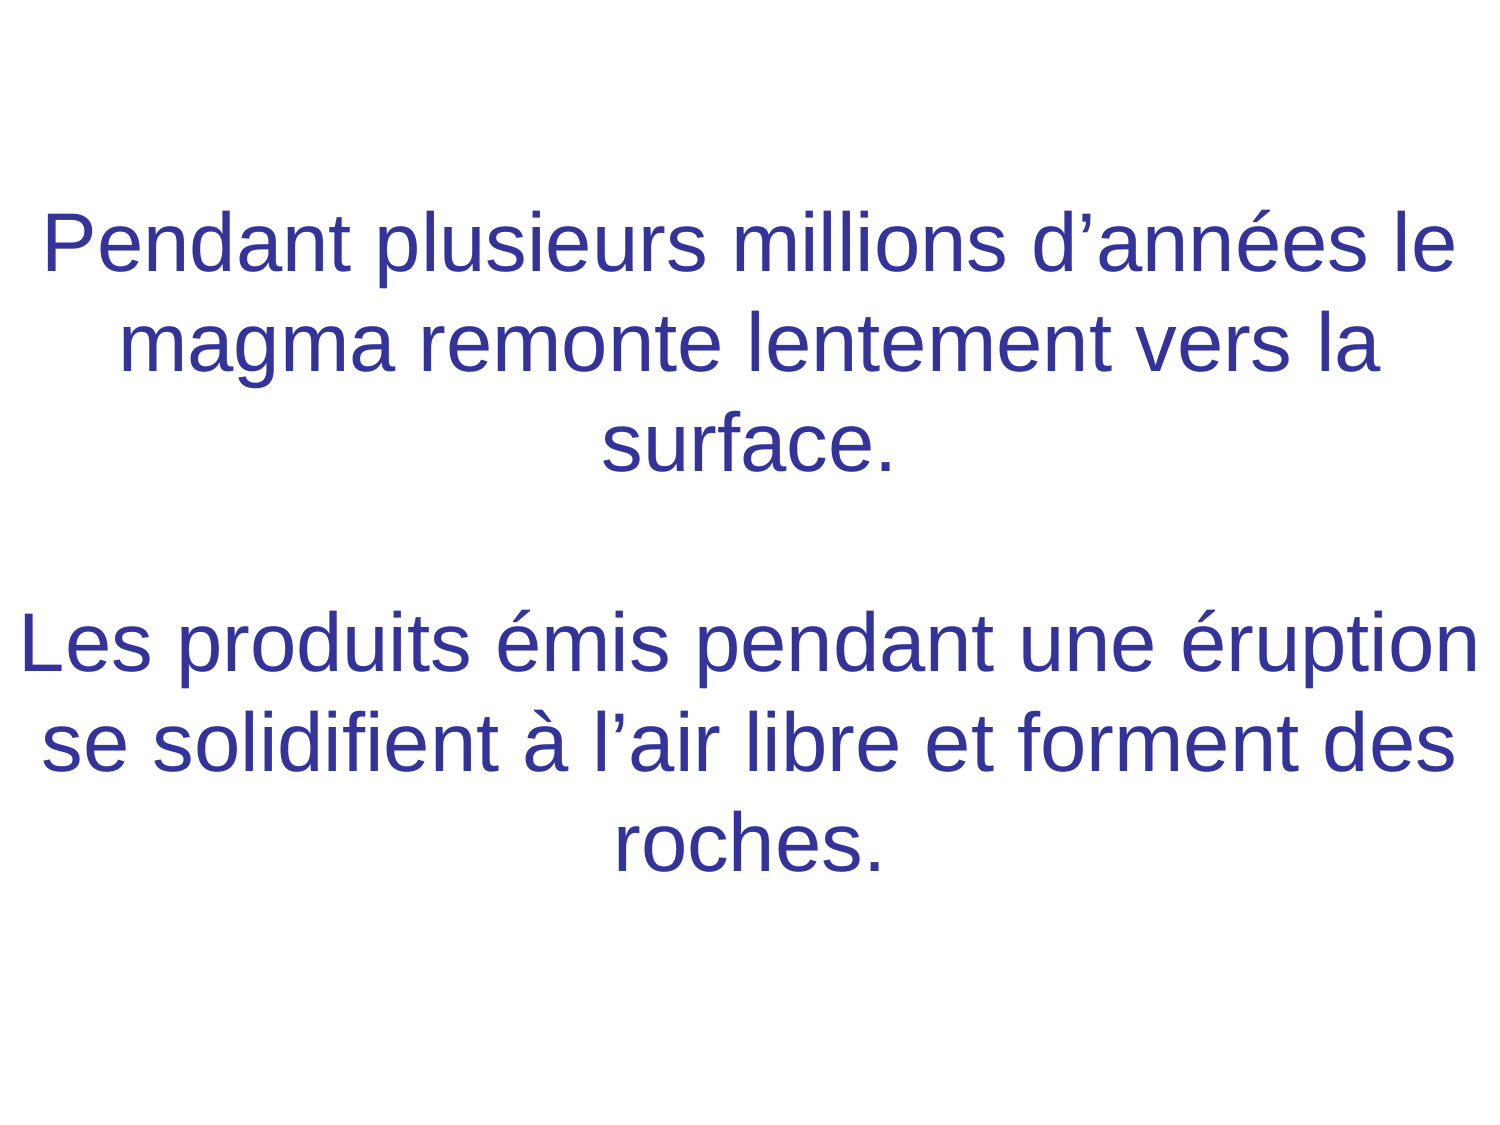

# Pendant plusieurs millions d’années le magma remonte lentement vers la surface. Les produits émis pendant une éruption se solidifient à l’air libre et forment des roches.